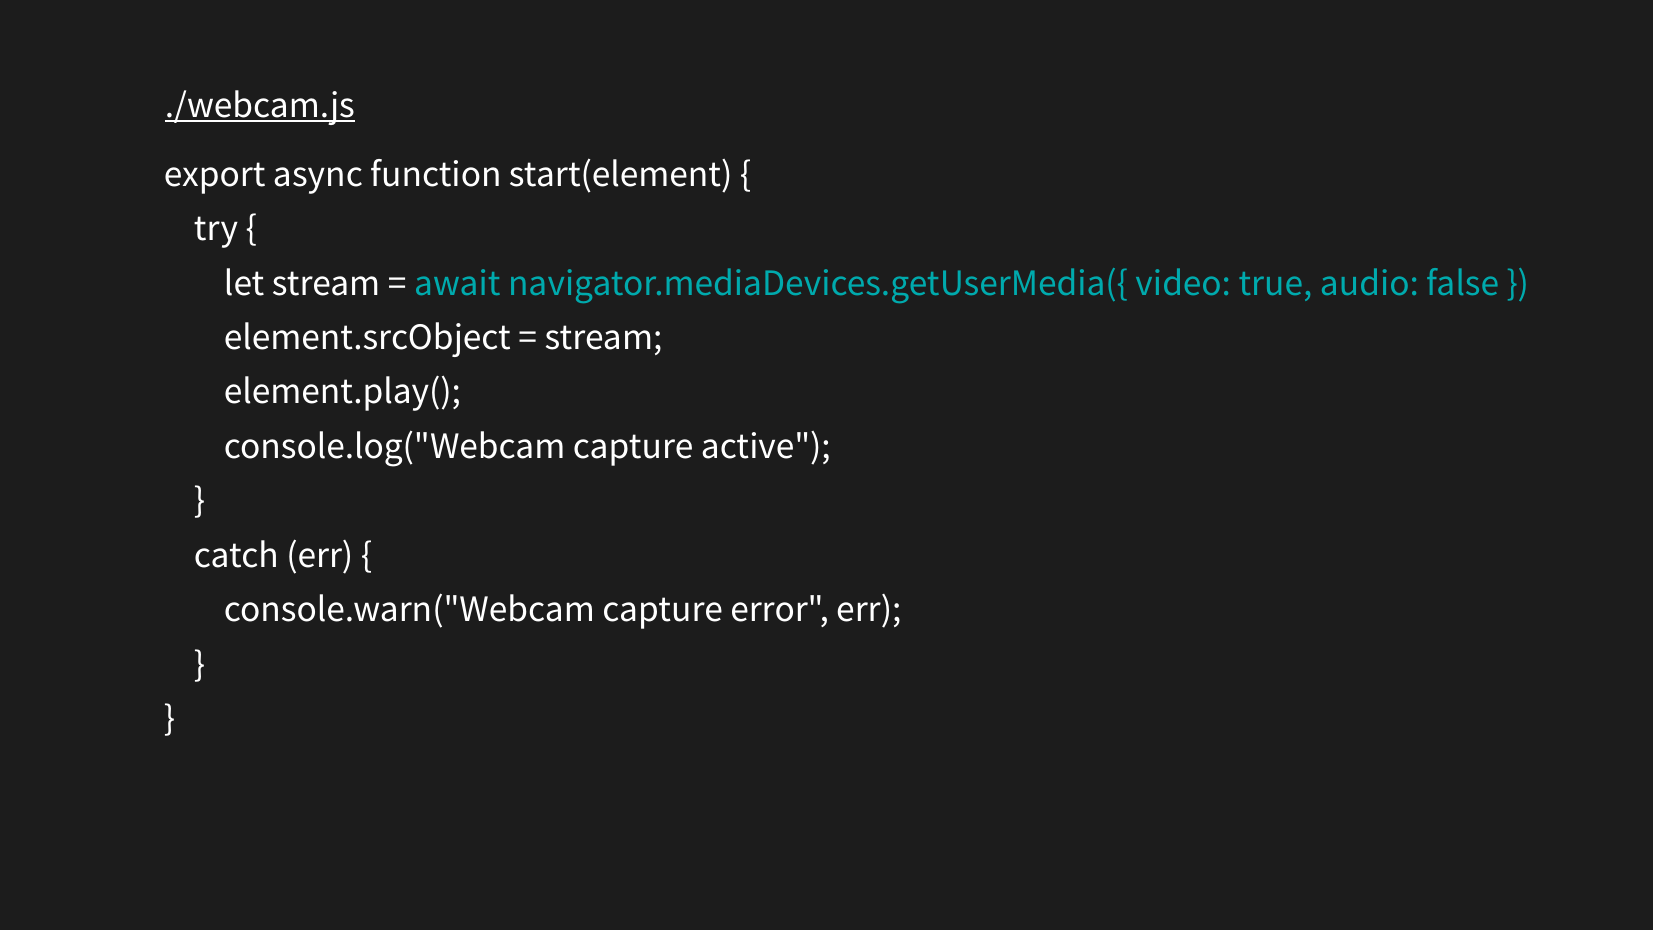

./webcam.js
export async function start(element) {
 try {
 let stream = await navigator.mediaDevices.getUserMedia({ video: true, audio: false })
 element.srcObject = stream;
 element.play();
 console.log("Webcam capture active");
 }
 catch (err) {
 console.warn("Webcam capture error", err);
 }
}